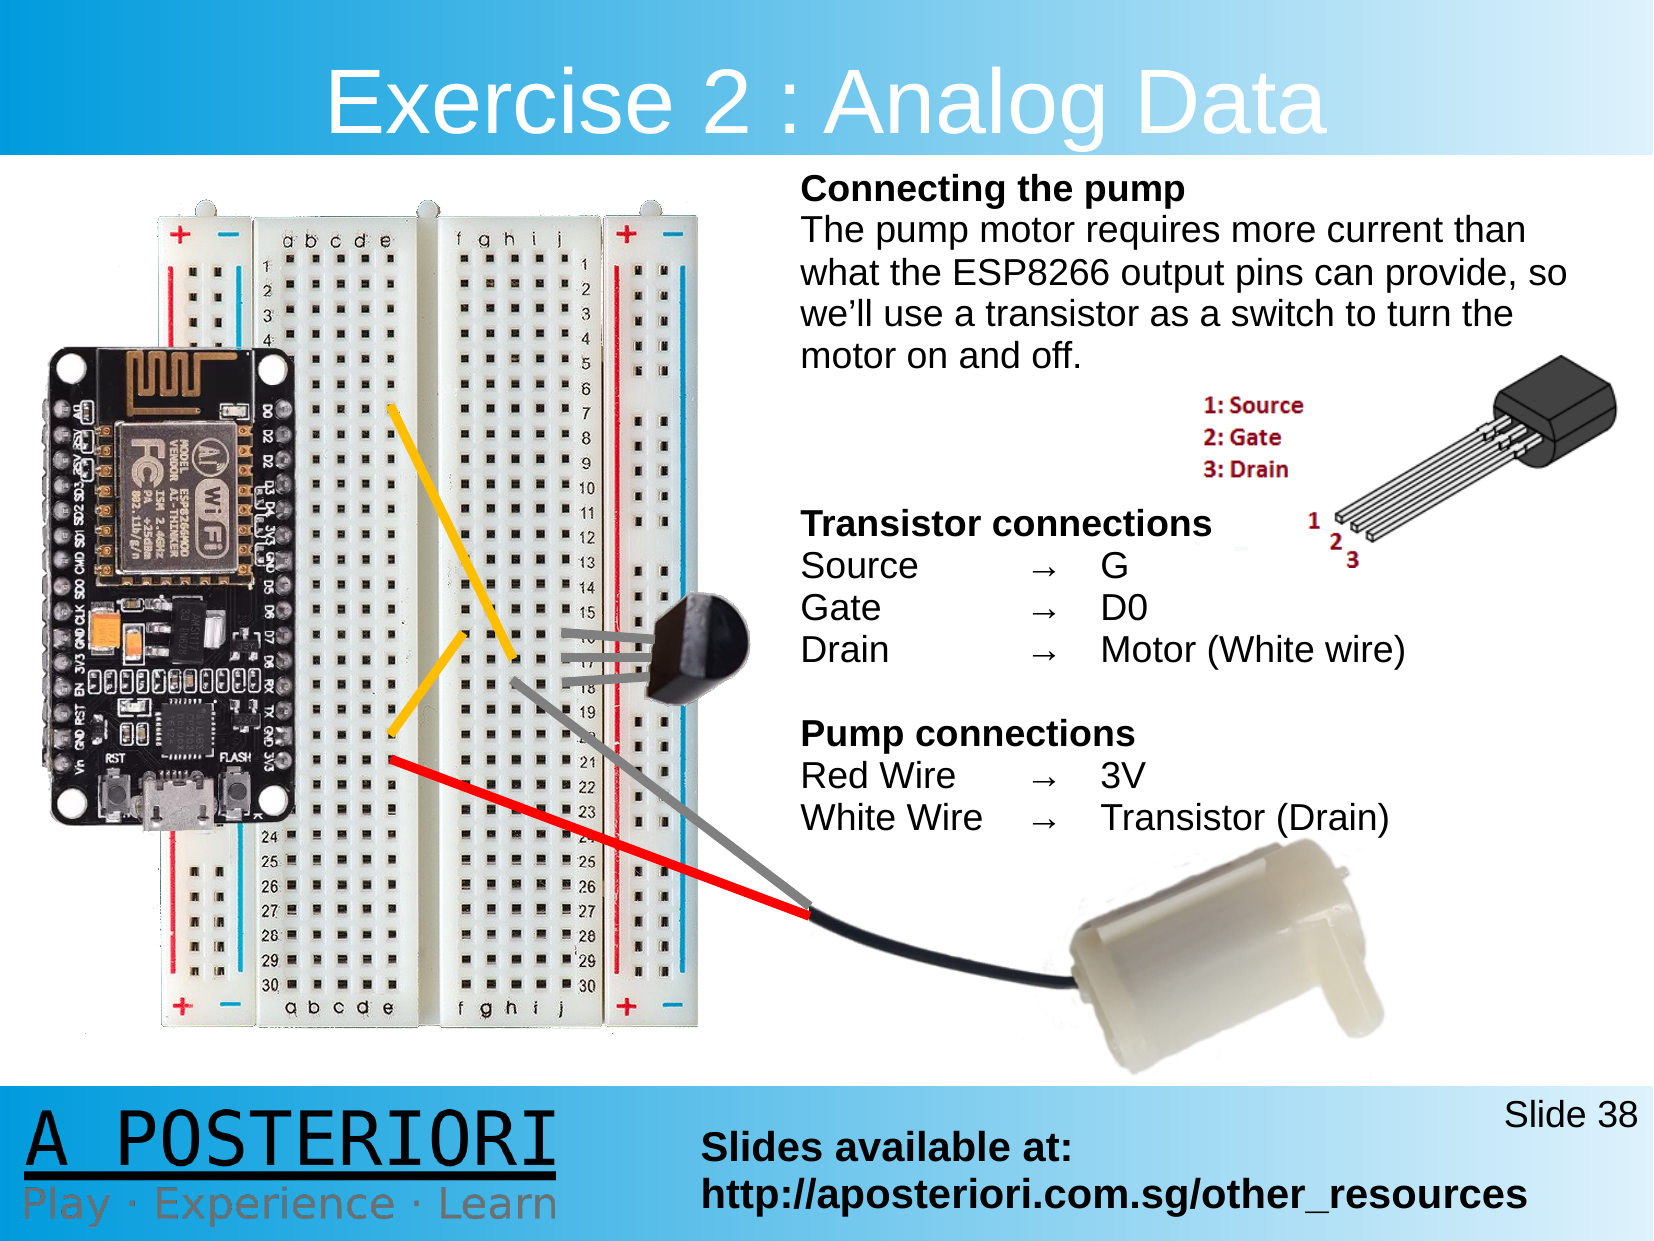

# Exercise 2 : Analog Data
Connecting the pump
The pump motor requires more current than what the ESP8266 output pins can provide, so we’ll use a transistor as a switch to turn the motor on and off.
Transistor connections
Source		→ 	G
Gate		→	D0
Drain		→	Motor (White wire)
Pump connections
Red Wire	→	3V
White Wire	→	Transistor (Drain)